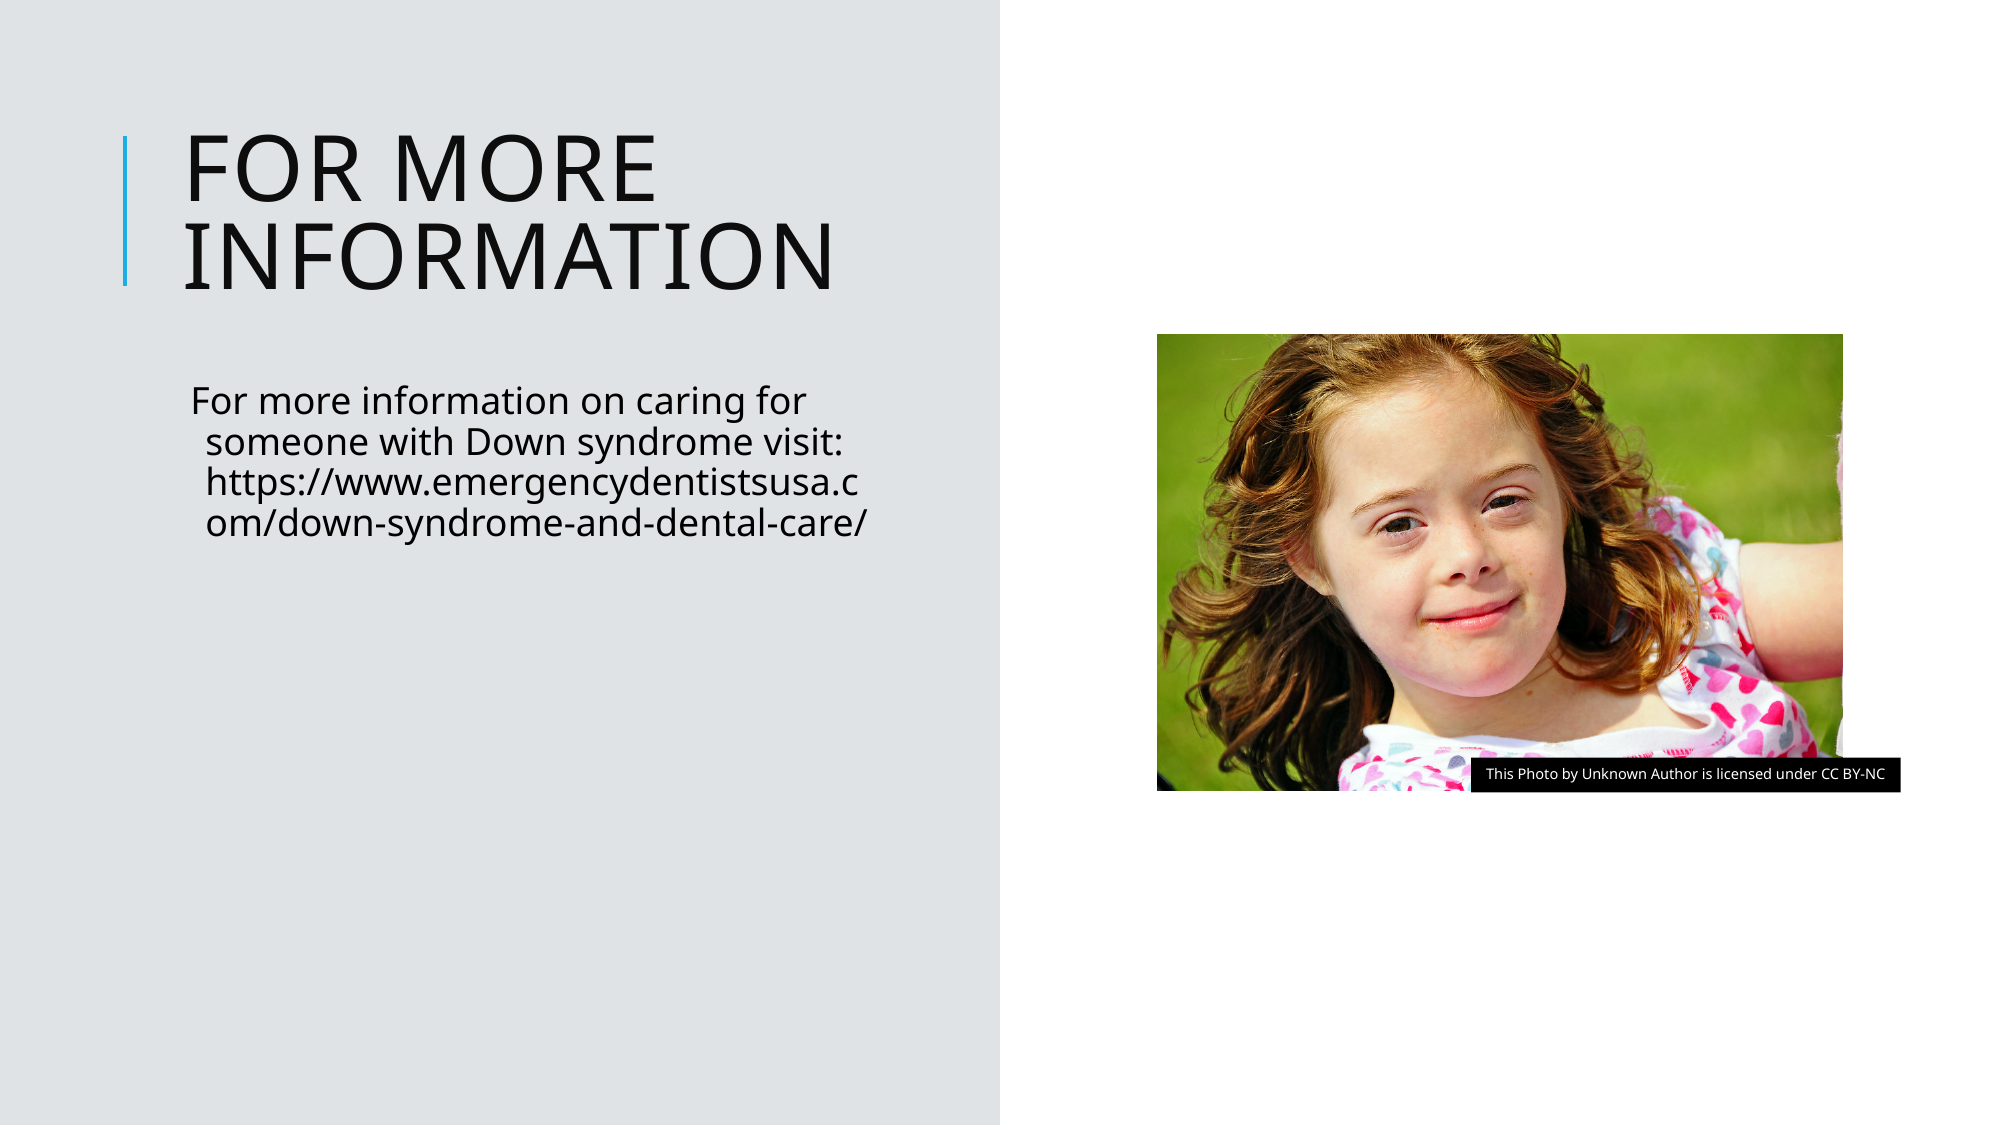

# For more information
For more information on caring for someone with Down syndrome visit: https://www.emergencydentistsusa.com/down-syndrome-and-dental-care/
This Photo by Unknown Author is licensed under CC BY-NC